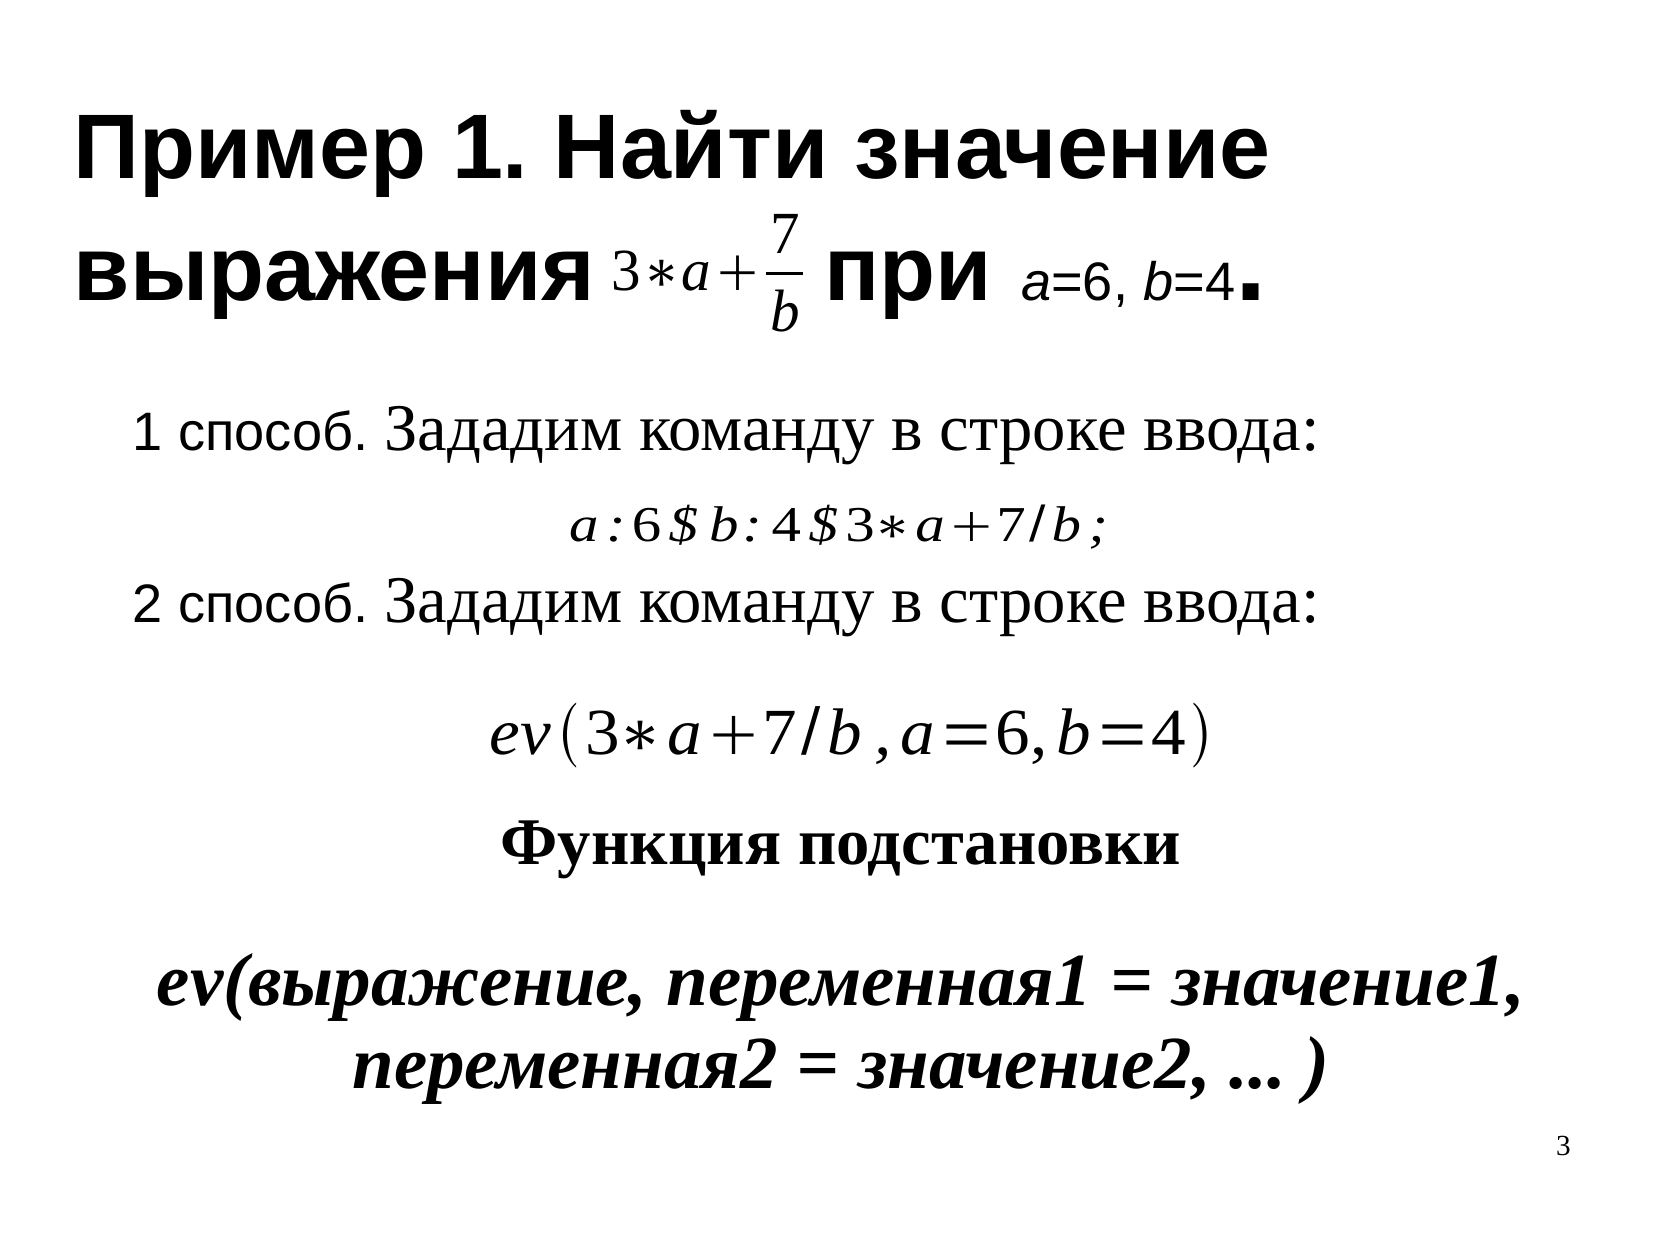

Пример 1. Найти значение выражения при a=6, b=4.
1 способ. Зададим команду в строке ввода:
2 способ. Зададим команду в строке ввода:
Функция подстановки
ev(выражение, переменная1 = значение1, переменная2 = значение2, ... )
3